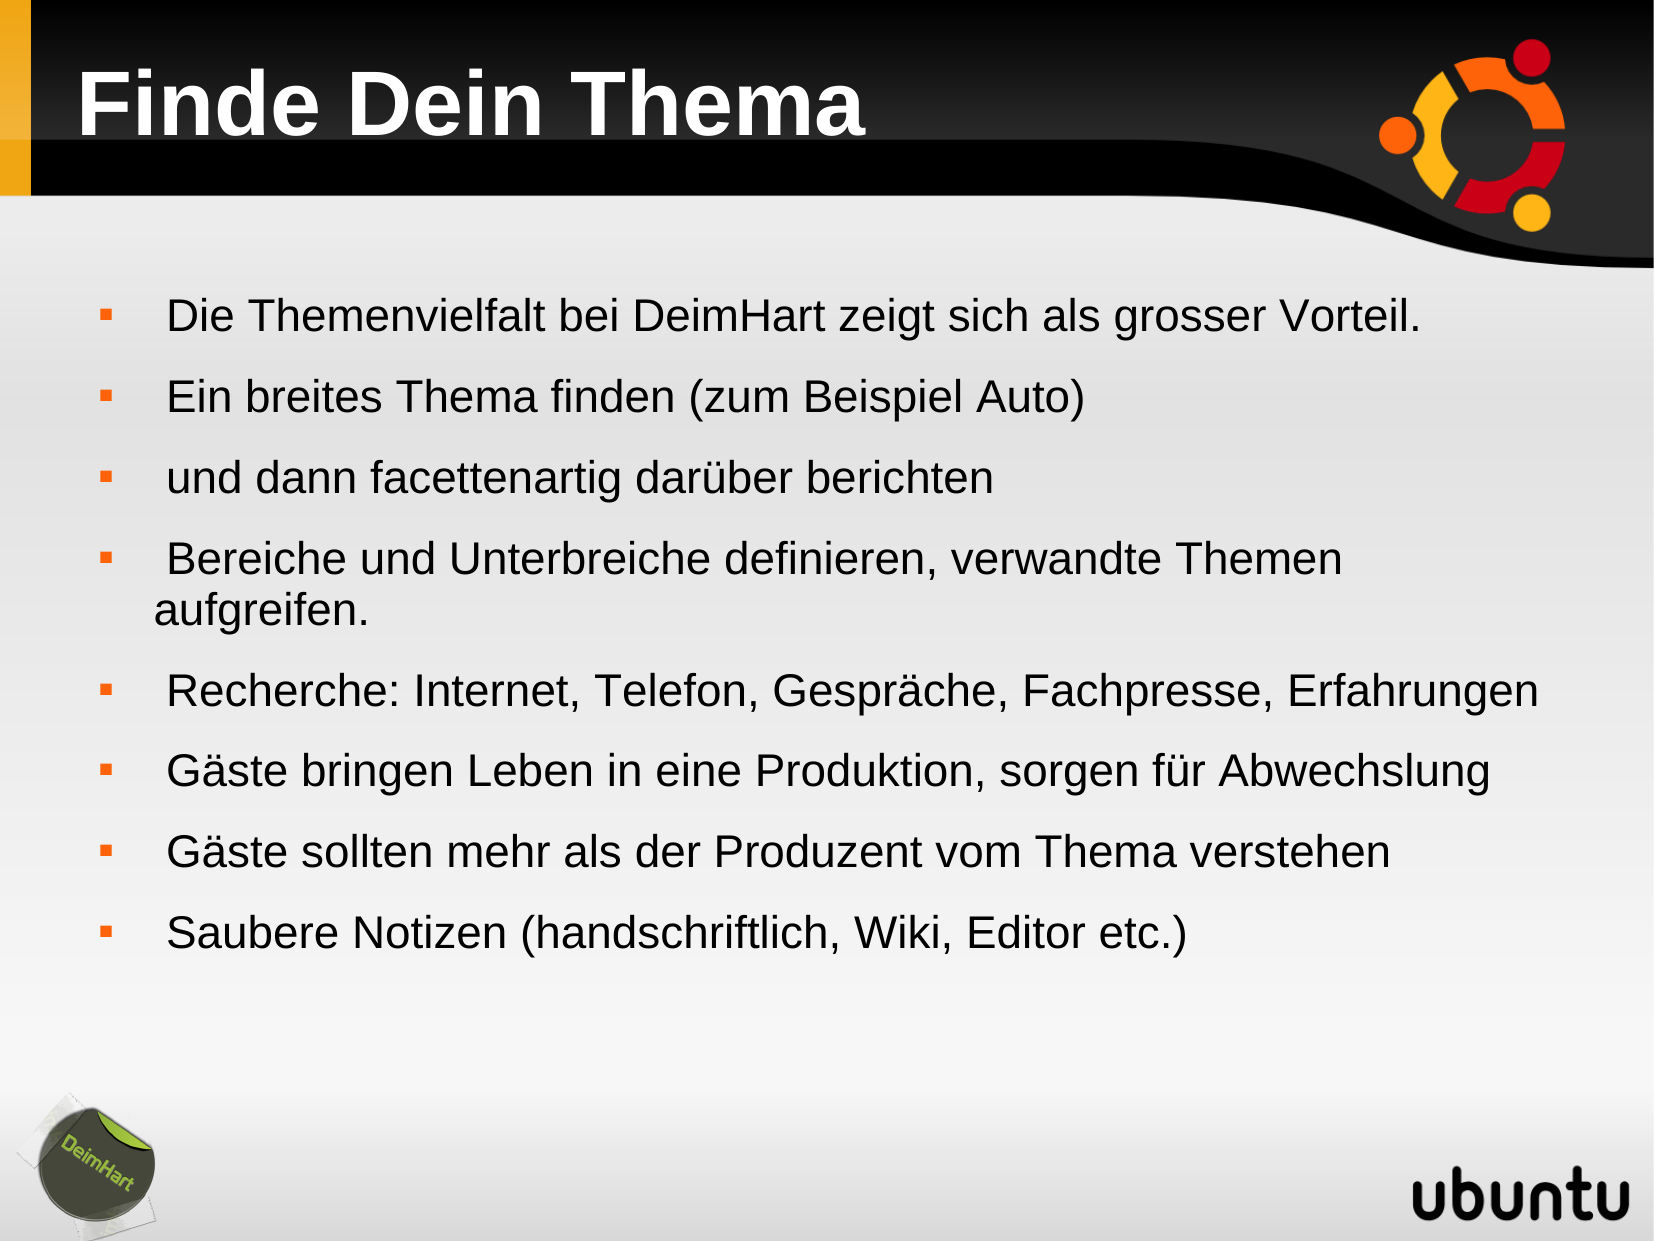

# Finde Dein Thema
 Die Themenvielfalt bei DeimHart zeigt sich als grosser Vorteil.
 Ein breites Thema finden (zum Beispiel Auto)
 und dann facettenartig darüber berichten
 Bereiche und Unterbreiche definieren, verwandte Themen aufgreifen.
 Recherche: Internet, Telefon, Gespräche, Fachpresse, Erfahrungen
 Gäste bringen Leben in eine Produktion, sorgen für Abwechslung
 Gäste sollten mehr als der Produzent vom Thema verstehen
 Saubere Notizen (handschriftlich, Wiki, Editor etc.)